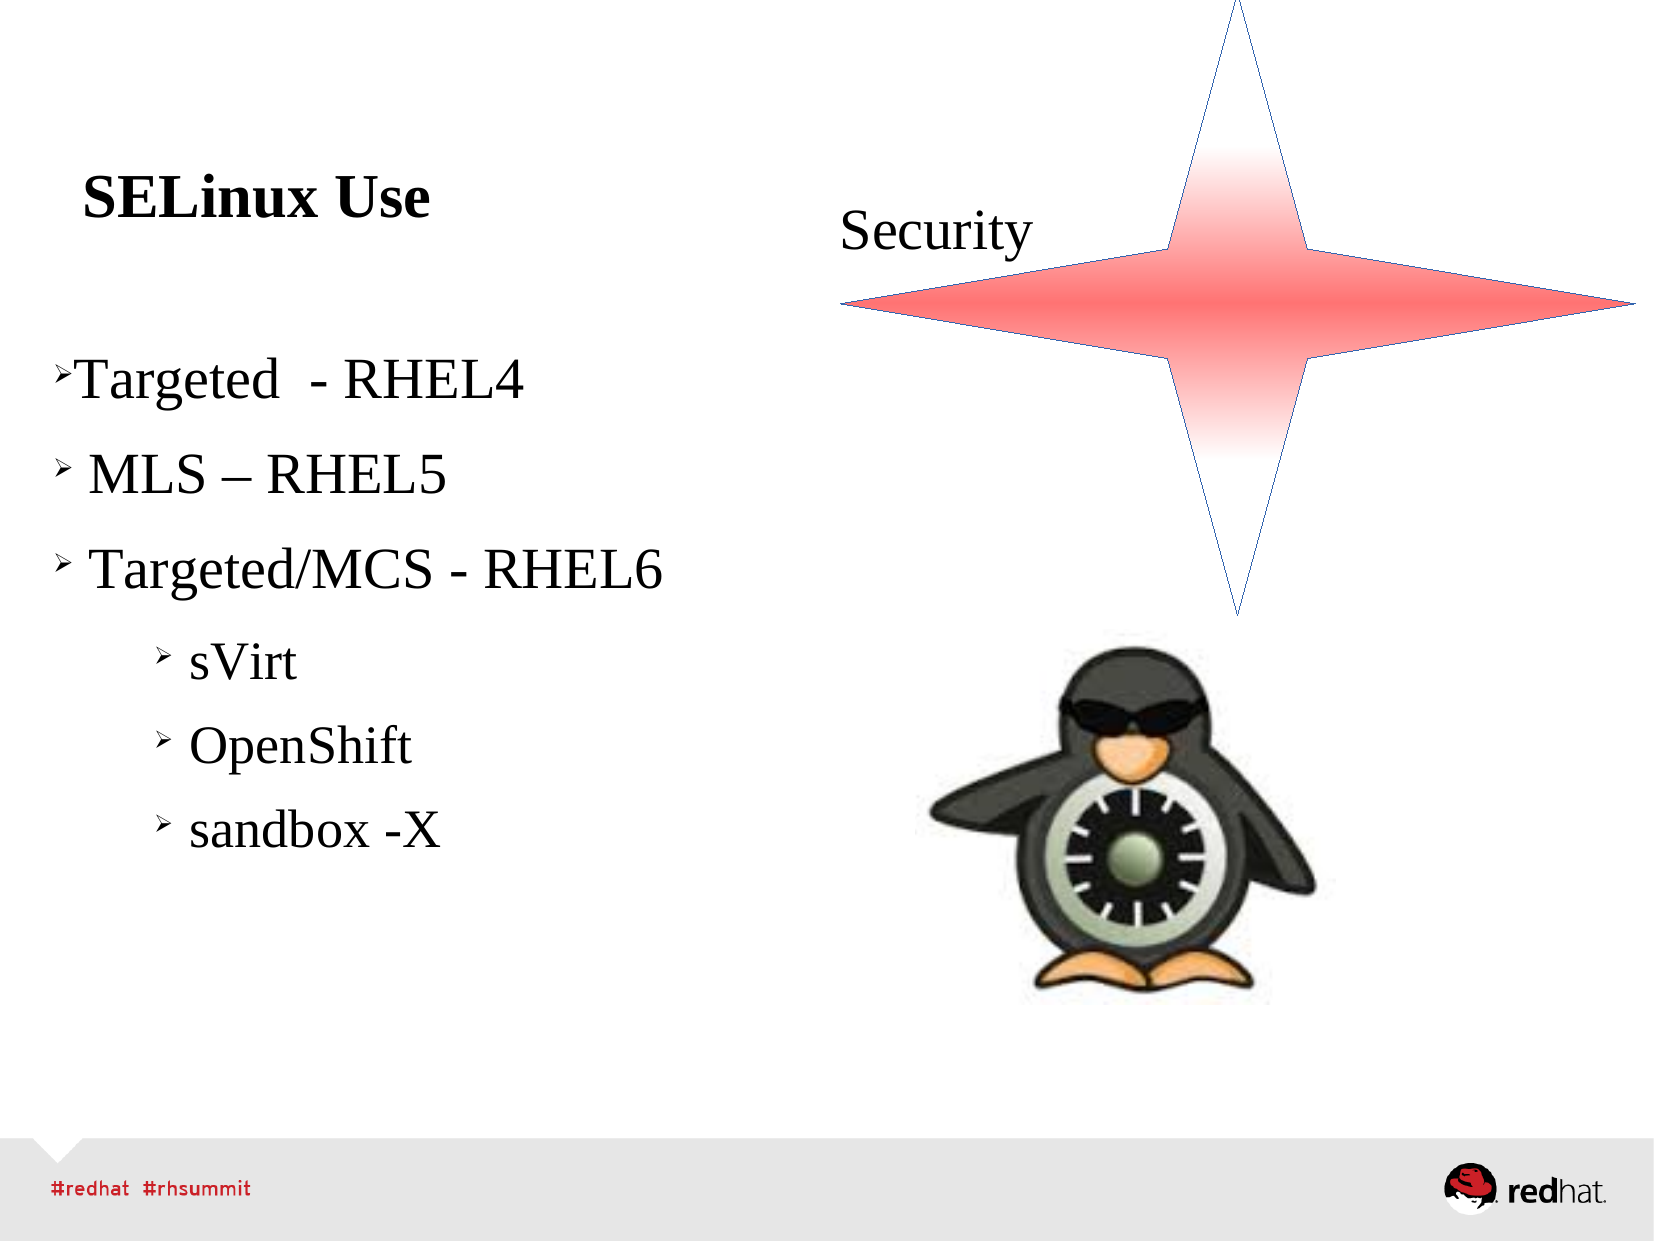

# SELinux Use
Security
Targeted - RHEL4
 MLS – RHEL5
 Targeted/MCS - RHEL6
sVirt
OpenShift
sandbox -X